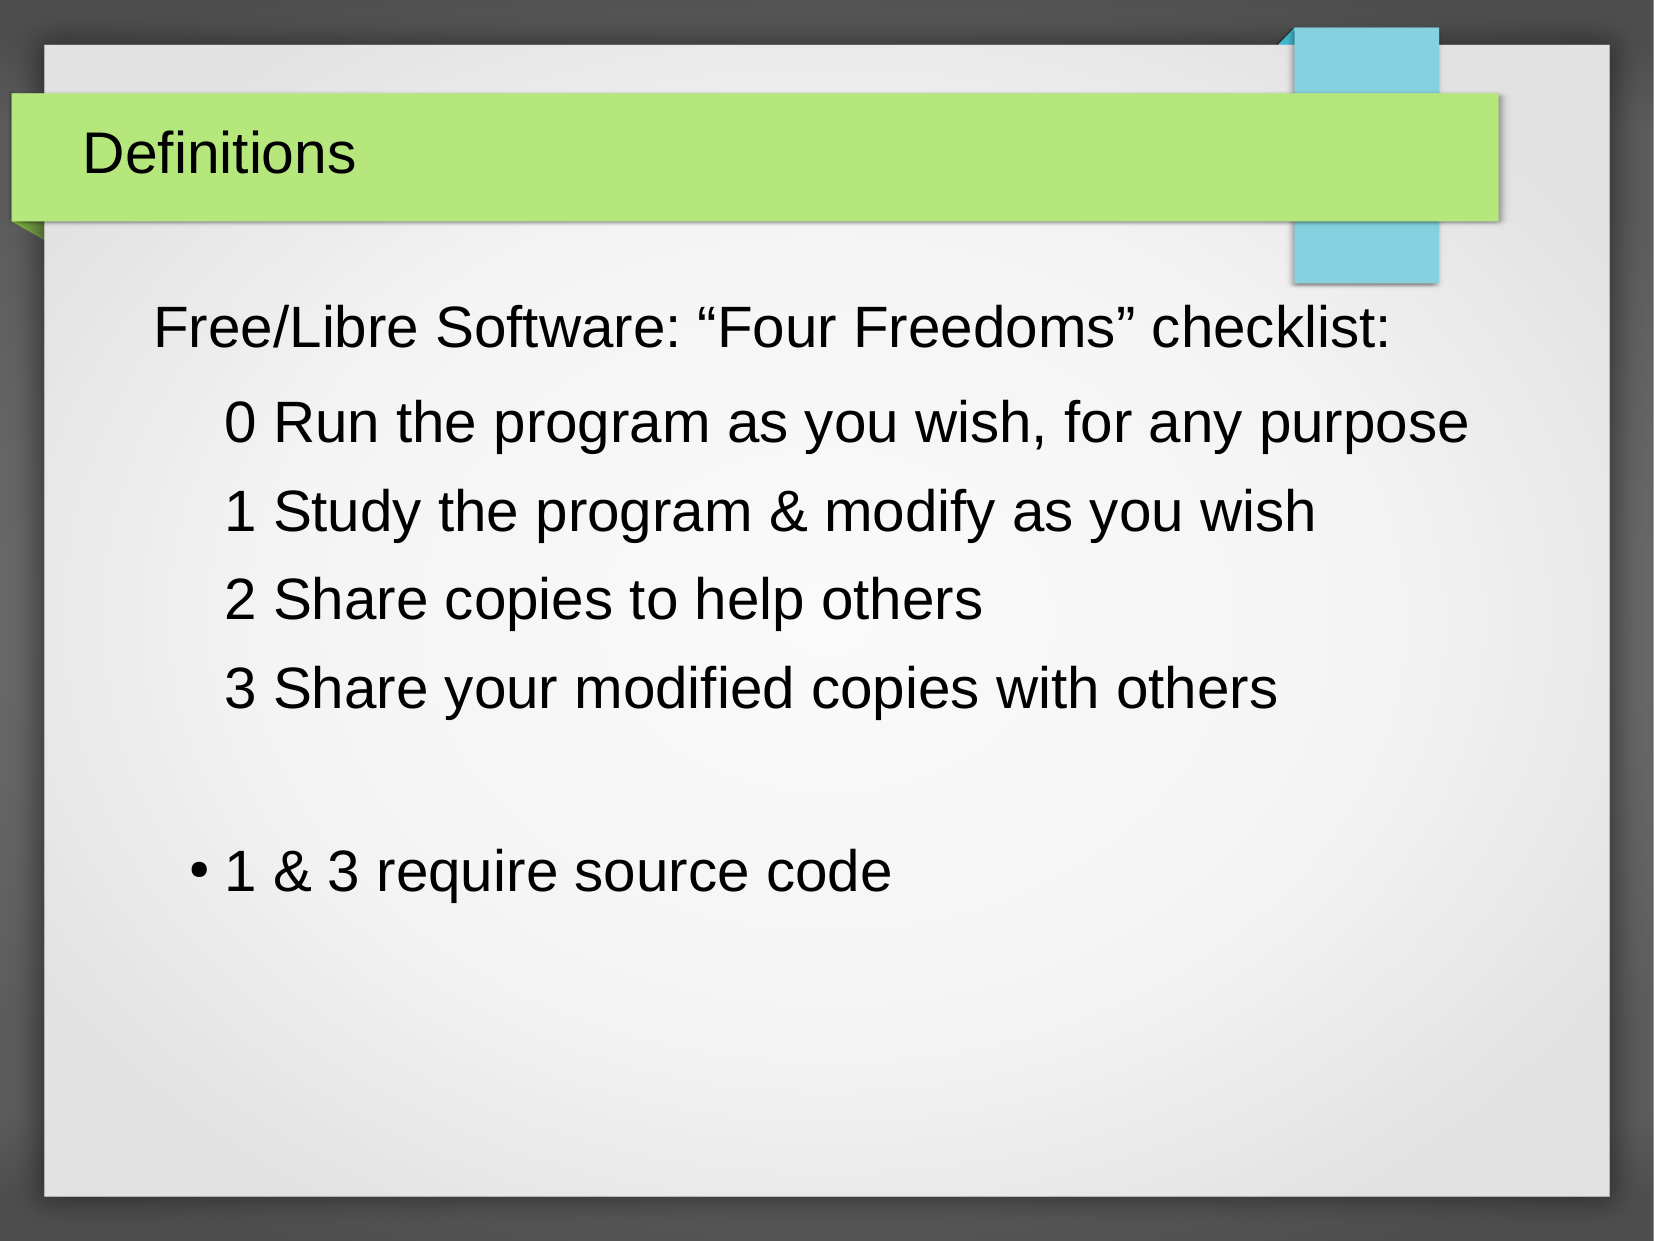

# Definitions
Free/Libre Software: “Four Freedoms” checklist:
0 Run the program as you wish, for any purpose
1 Study the program & modify as you wish
2 Share copies to help others
3 Share your modified copies with others
1 & 3 require source code